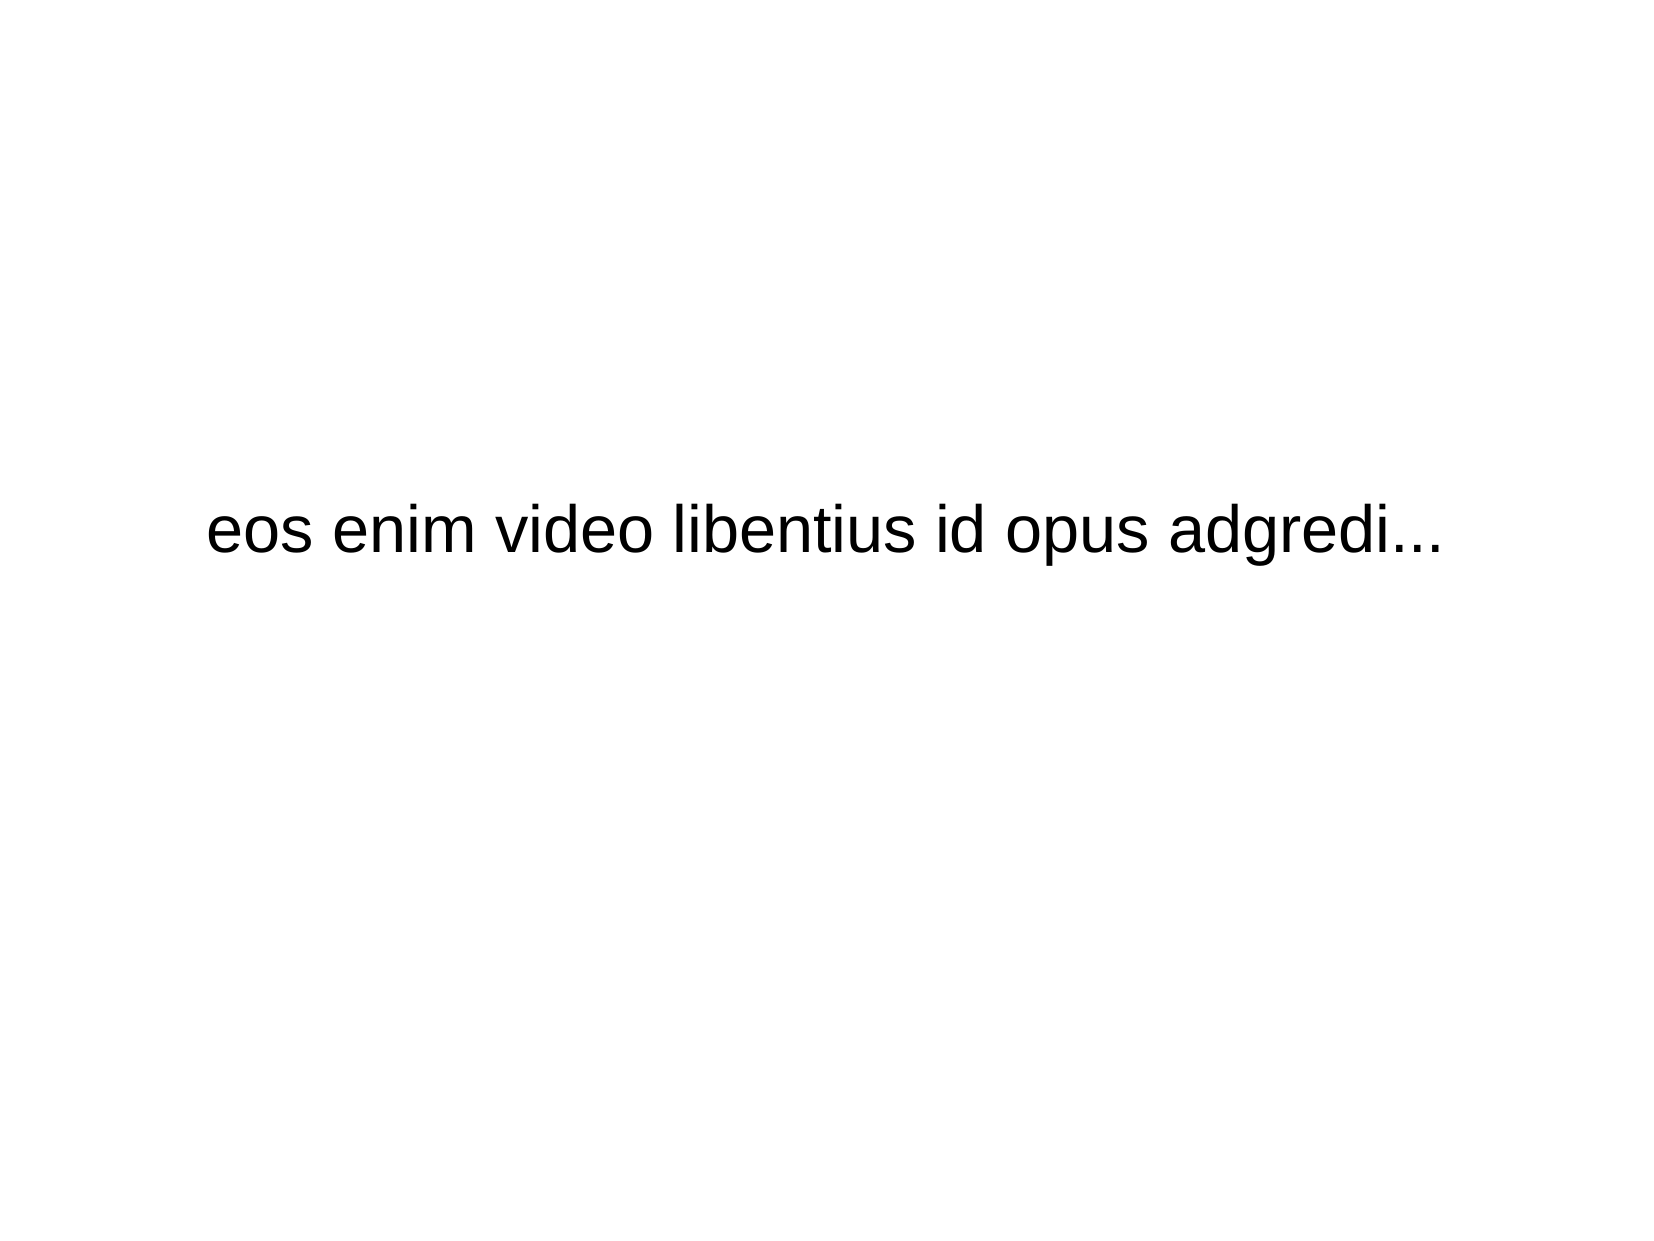

# eos enim video libentius id opus adgredi...